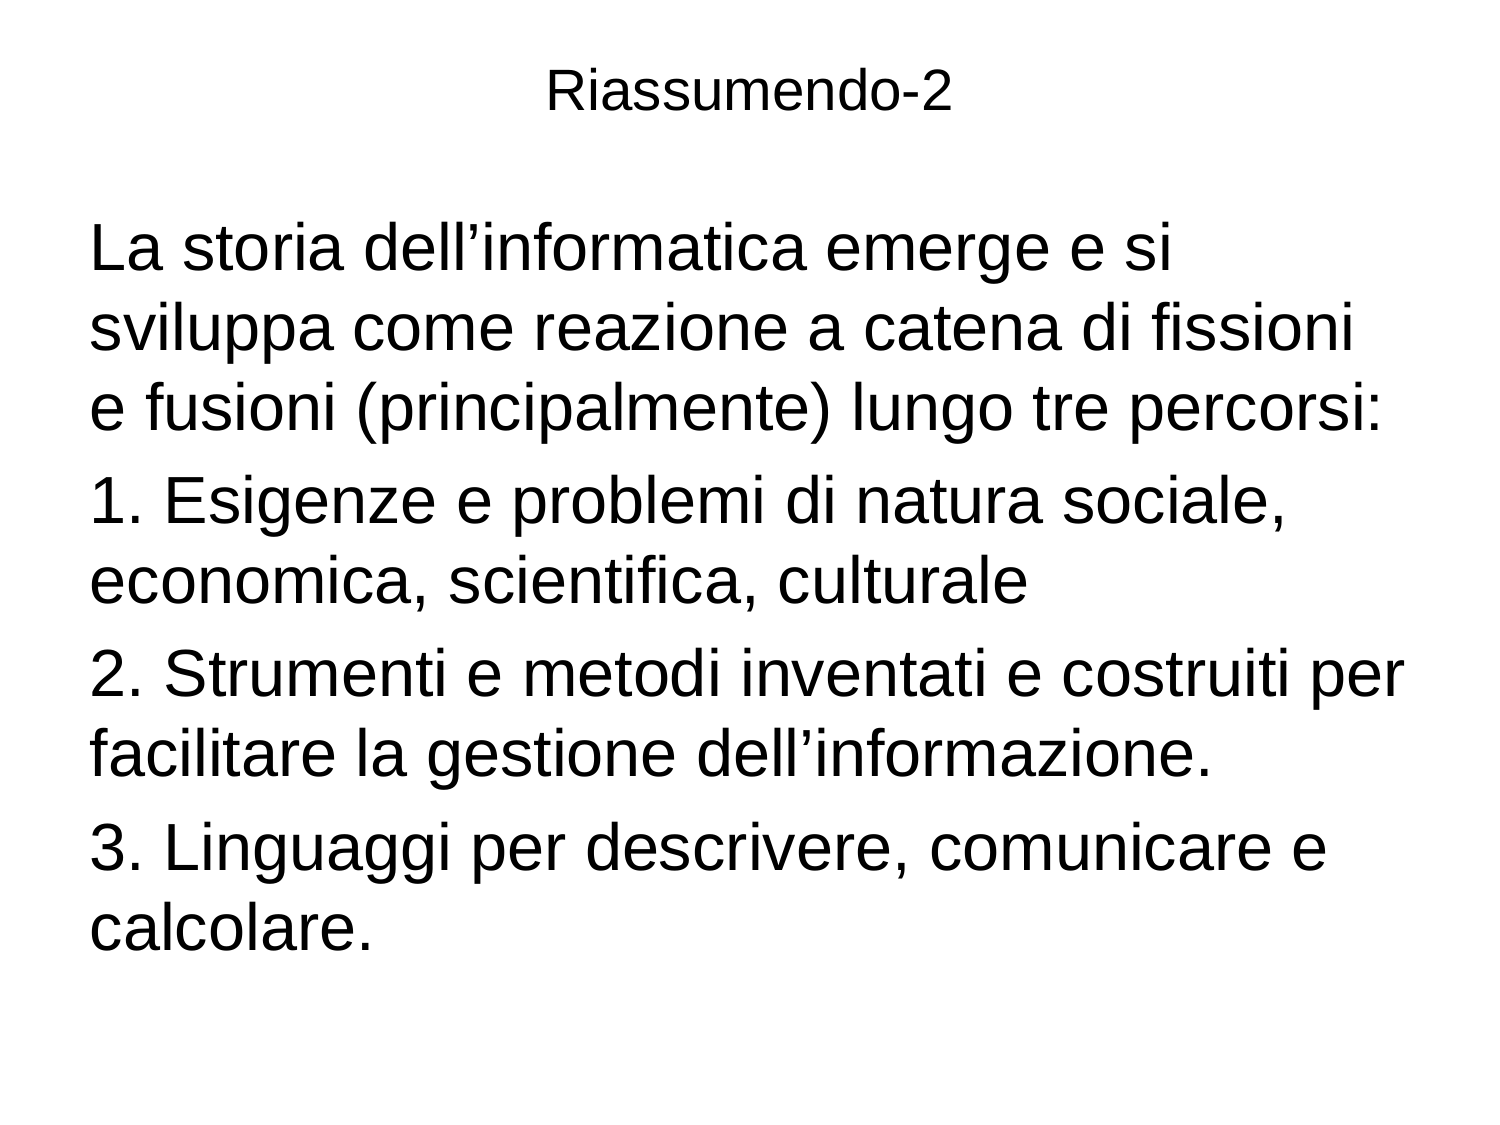

# Riassumendo-2
La storia dell’informatica emerge e si sviluppa come reazione a catena di fissioni e fusioni (principalmente) lungo tre percorsi:
1. Esigenze e problemi di natura sociale, economica, scientifica, culturale
2. Strumenti e metodi inventati e costruiti per facilitare la gestione dell’informazione.
3. Linguaggi per descrivere, comunicare e calcolare.